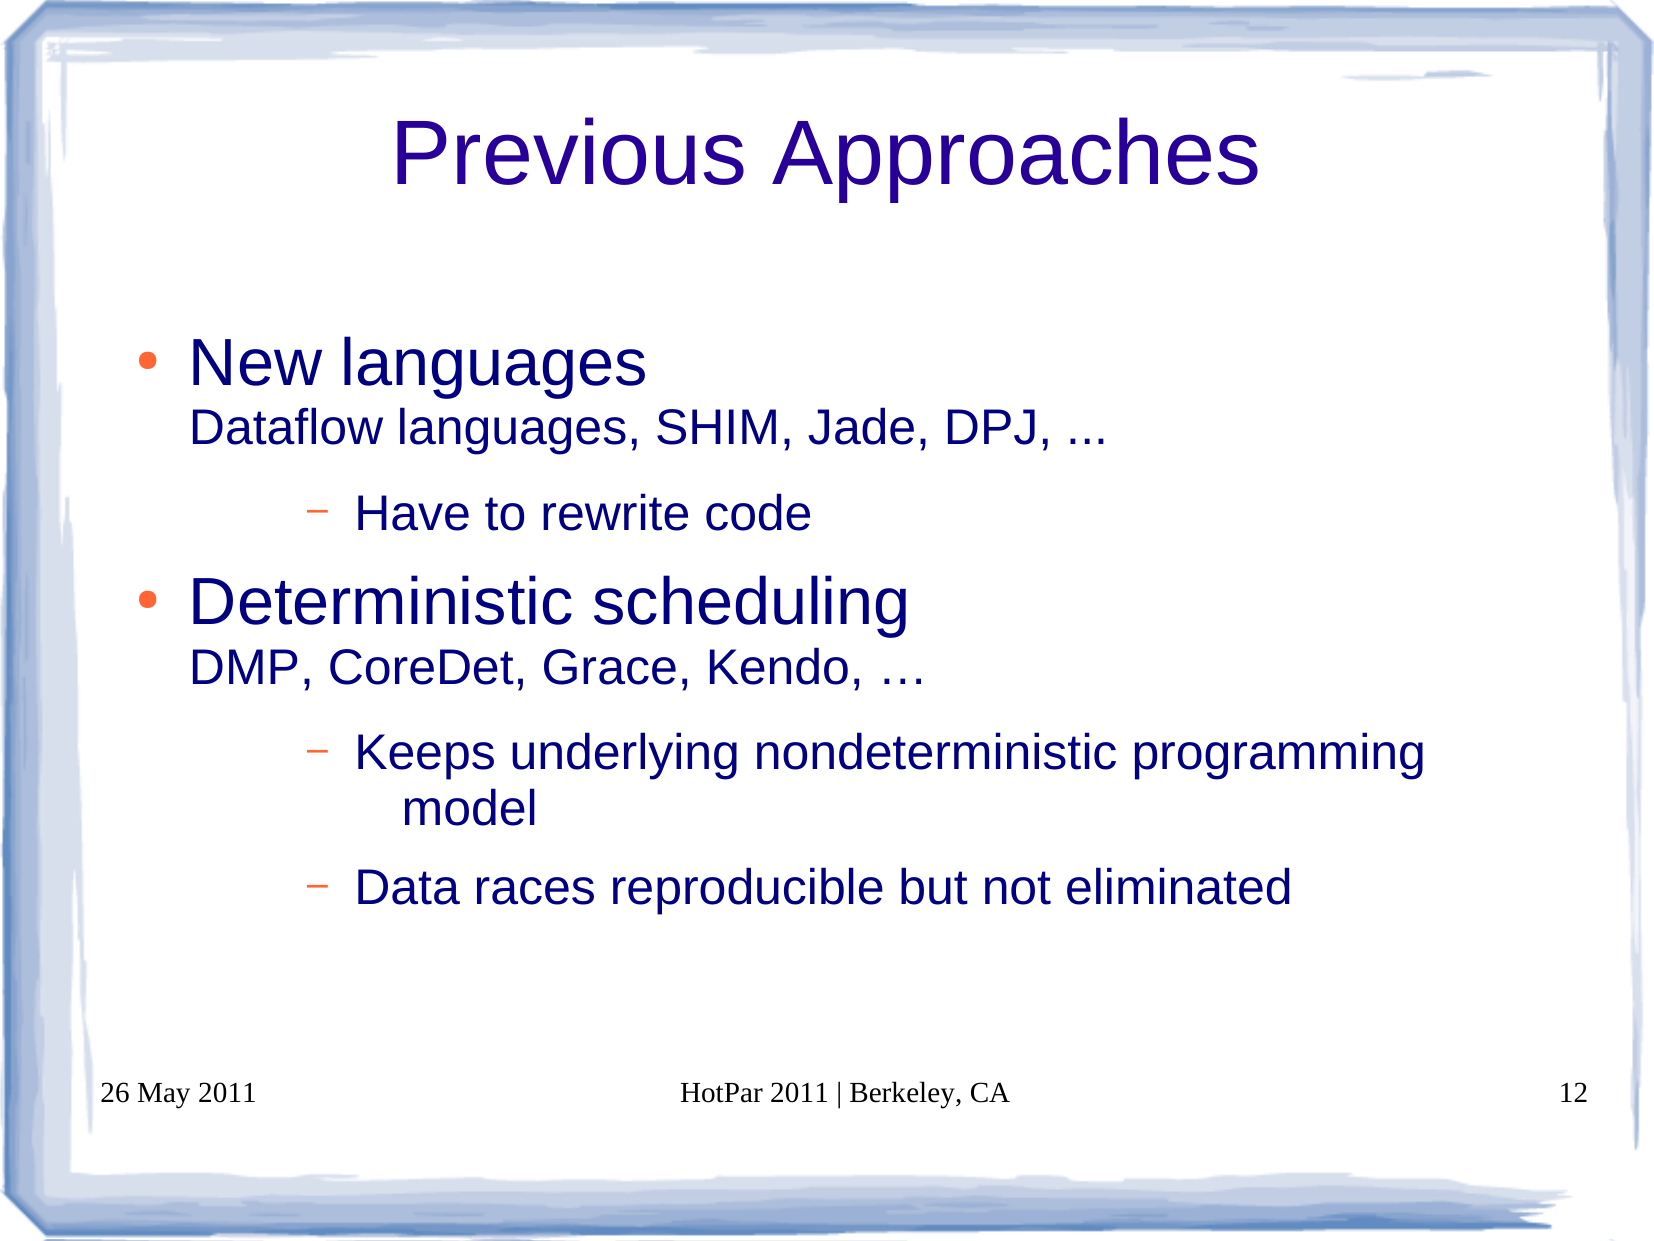

Previous Approaches
# New languages Dataflow languages, SHIM, Jade, DPJ, ...
Have to rewrite code
Deterministic scheduling
DMP, CoreDet, Grace, Kendo, …
Keeps underlying nondeterministic programming model
Data races reproducible but not eliminated
26 May 2011
HotPar 2011 | Berkeley, CA
12